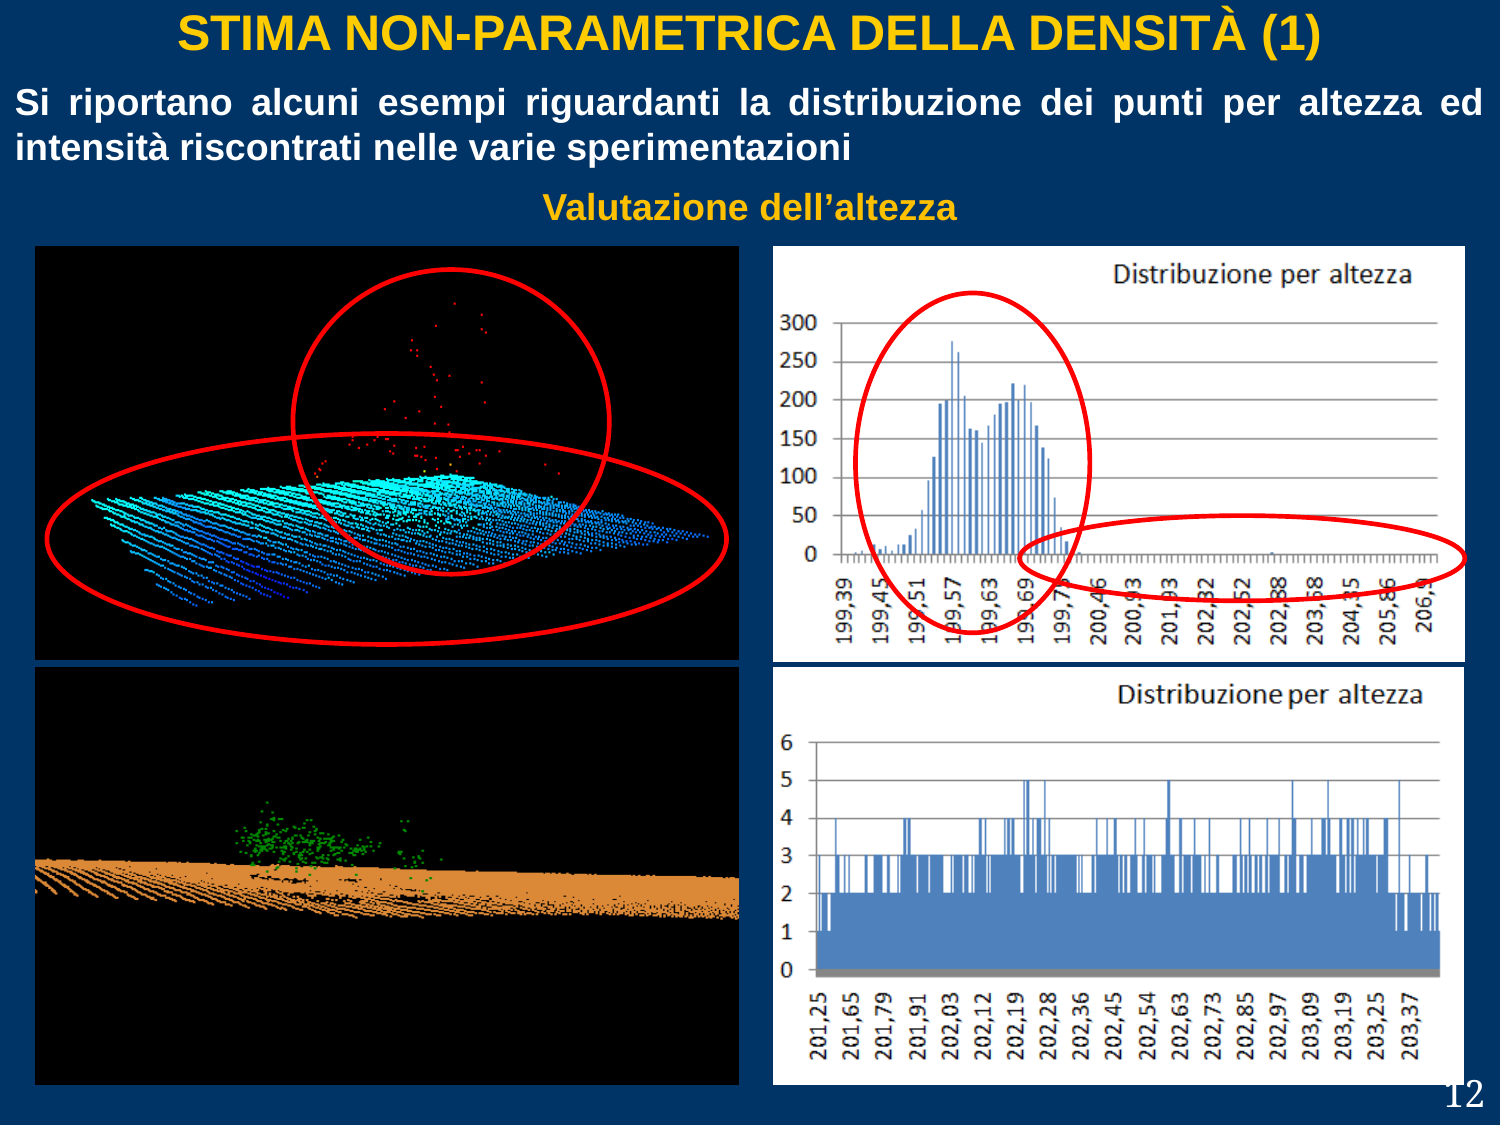

STIMA NON-PARAMETRICA DELLA DENSITÀ (1)
Si riportano alcuni esempi riguardanti la distribuzione dei punti per altezza ed intensità riscontrati nelle varie sperimentazioni
Valutazione dell’altezza